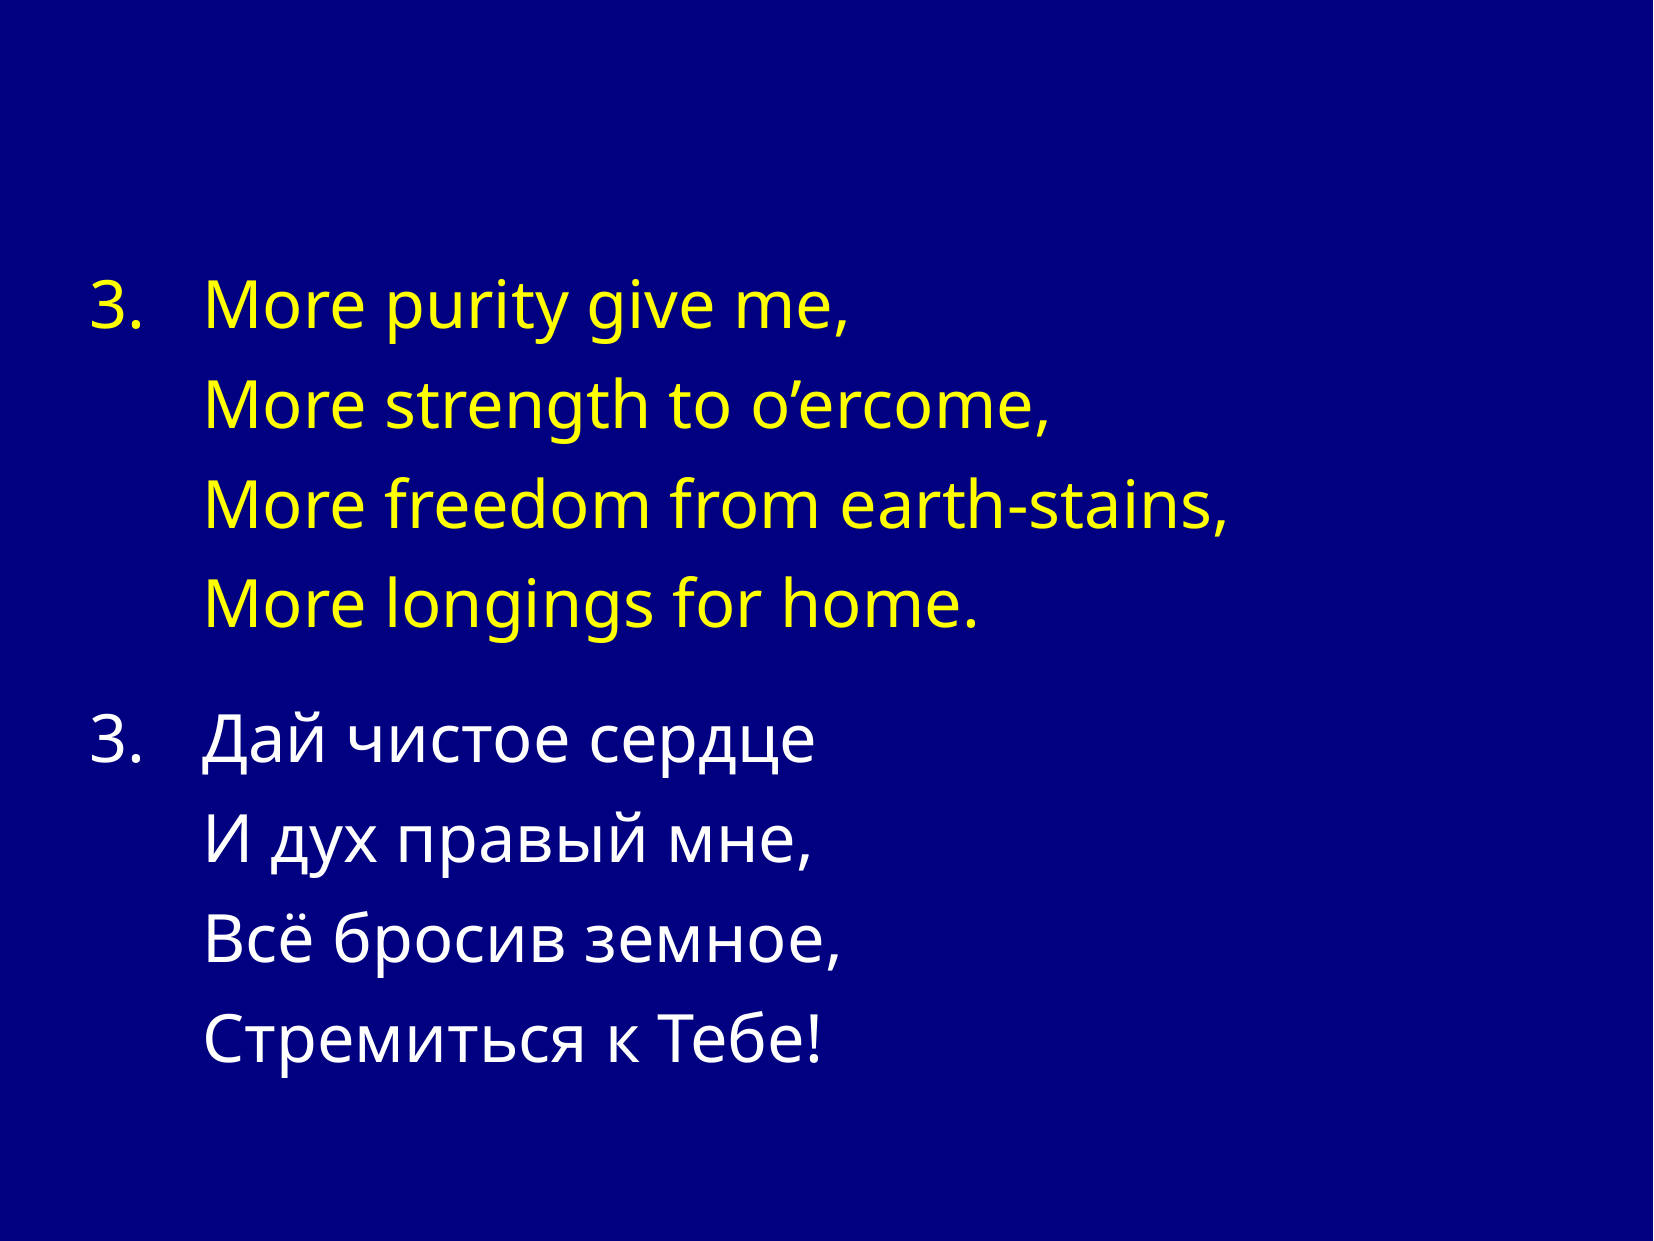

3.	More purity give me,
	More strength to o’ercome,
	More freedom from earth-stains,
	More longings for home.
3.	Дай чистое сердце
	И дух правый мне,
	Всё бросив земное,
	Стремиться к Тебе!